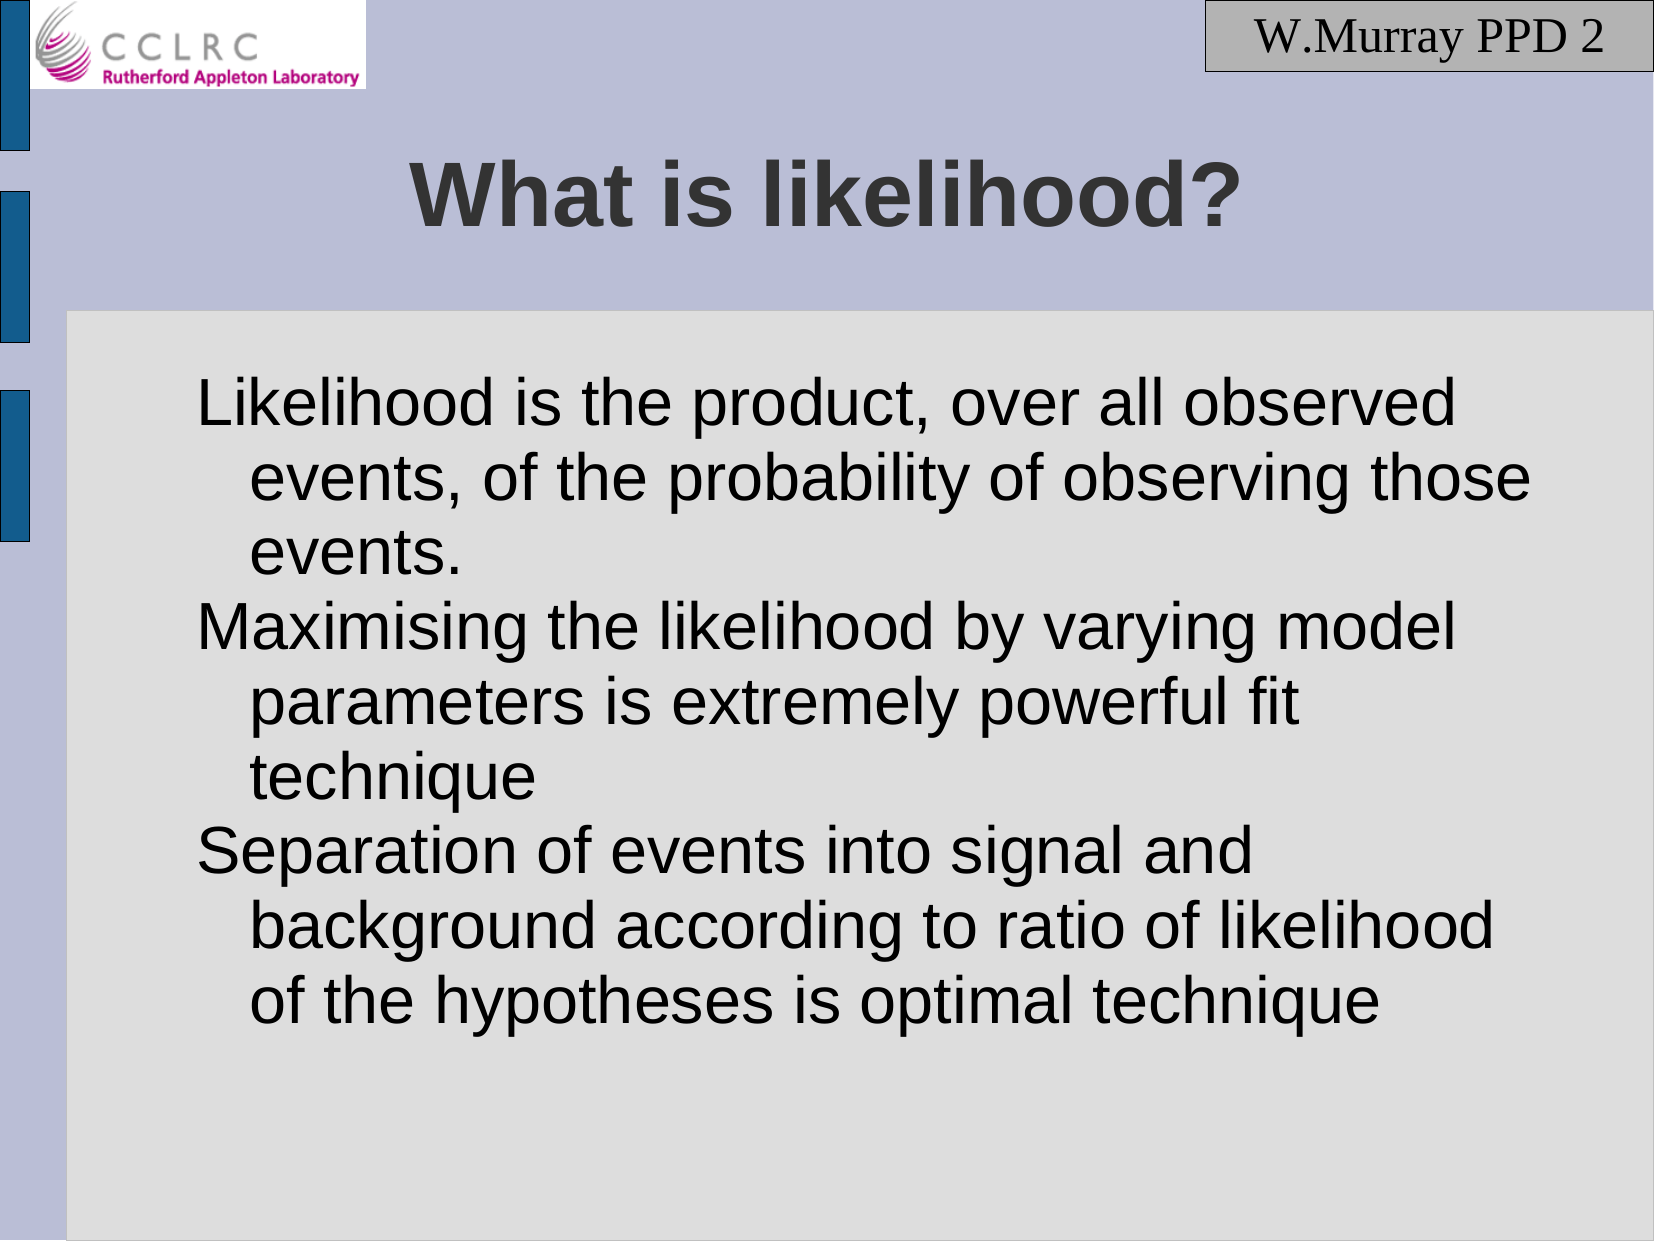

# What is likelihood?
Likelihood is the product, over all observed events, of the probability of observing those events.
Maximising the likelihood by varying model parameters is extremely powerful fit technique
Separation of events into signal and background according to ratio of likelihood of the hypotheses is optimal technique